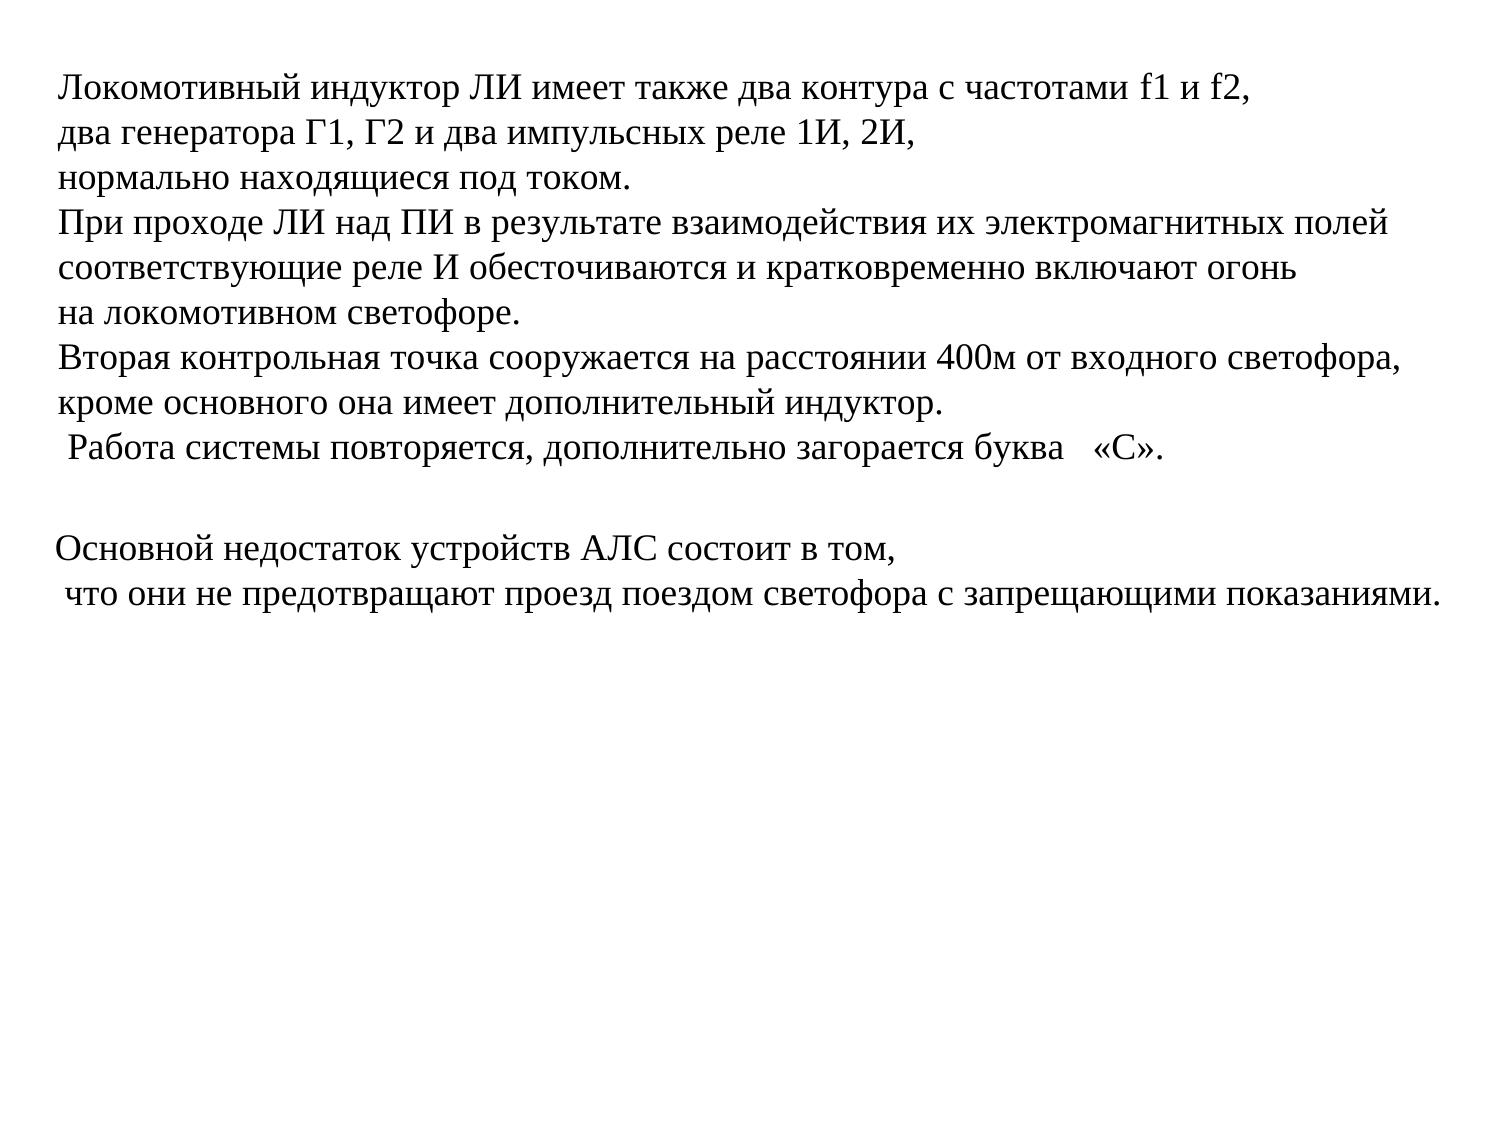

Локомотивный индуктор ЛИ имеет также два контура с частотами f1 и f2,
два генератора Г1, Г2 и два импульсных реле 1И, 2И,
нормально находящиеся под током.
При проходе ЛИ над ПИ в результате взаимодействия их электромагнитных полей
соответствующие реле И обесточиваются и кратковременно включают огонь
на локомотивном светофоре.
Вторая контрольная точка сооружается на расстоянии 400м от входного светофора,
кроме основного она имеет дополнительный индуктор.
 Работа системы повторяется, дополнительно загорается буква «С».
Основной недостаток устройств АЛС состоит в том,
 что они не предотвращают проезд поездом светофора с запрещающими показаниями.